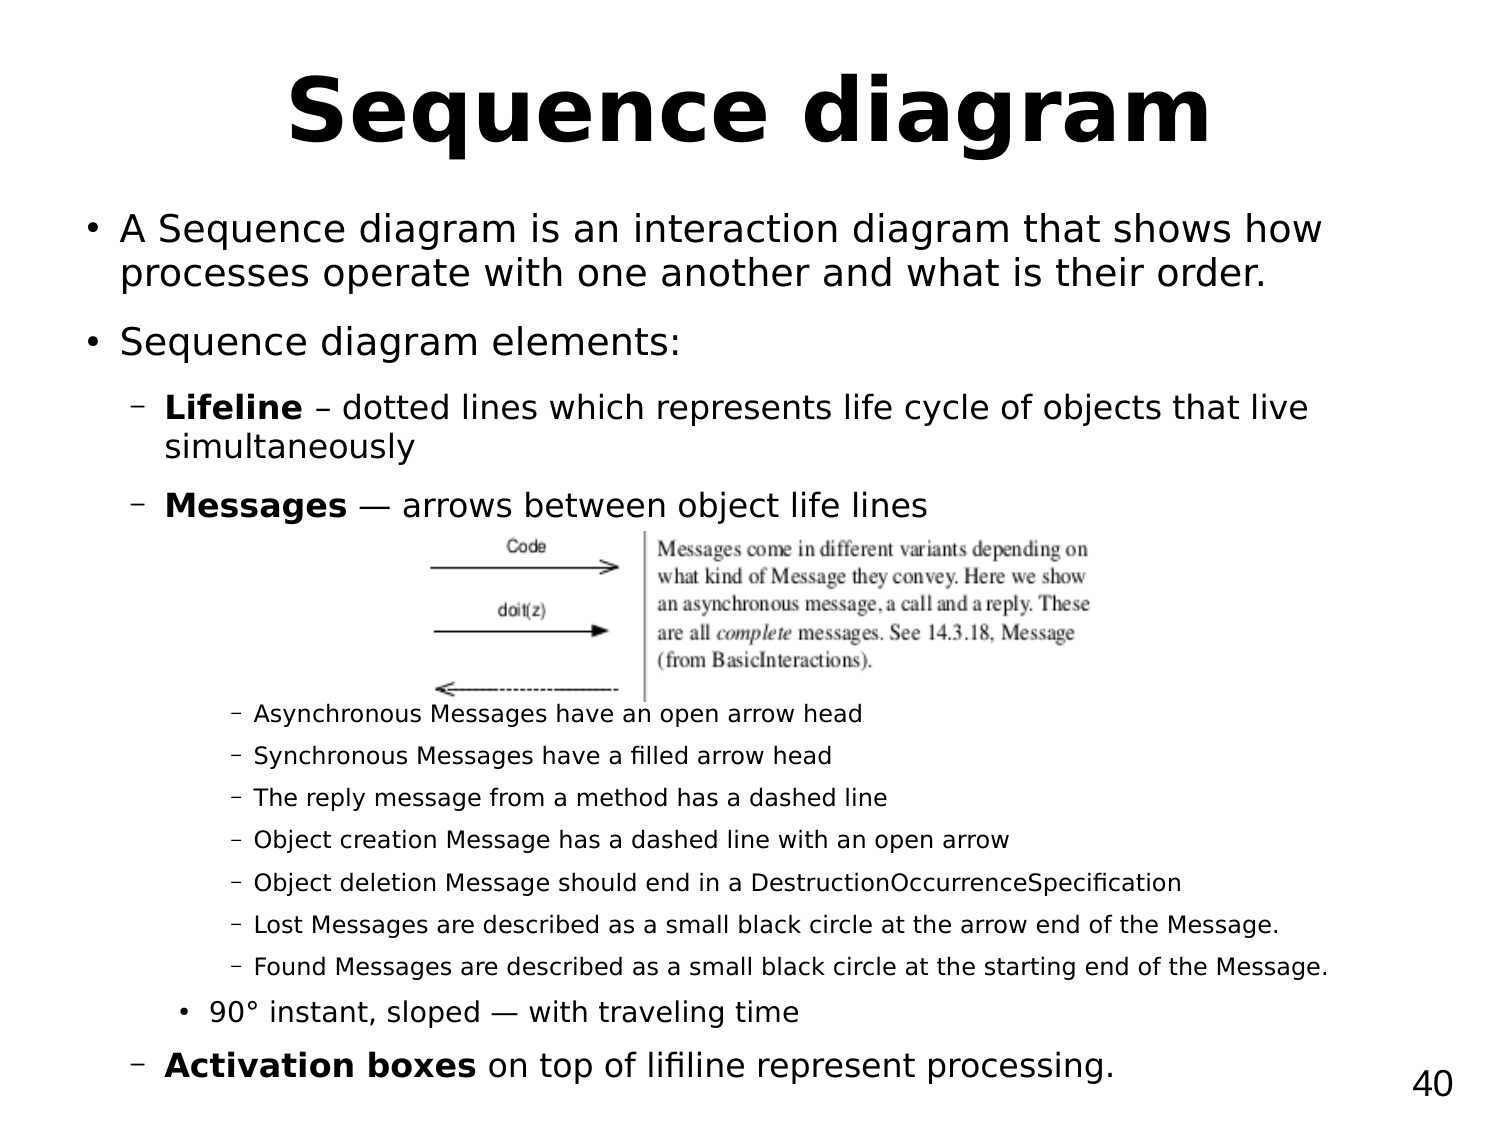

# Sequence diagram
A Sequence diagram is an interaction diagram that shows how processes operate with one another and what is their order.
Sequence diagram elements:
Lifeline – dotted lines which represents life cycle of objects that live simultaneously
Messages — arrows between object life lines
Asynchronous Messages have an open arrow head
Synchronous Messages have a filled arrow head
The reply message from a method has a dashed line
Object creation Message has a dashed line with an open arrow
Object deletion Message should end in a DestructionOccurrenceSpecification
Lost Messages are described as a small black circle at the arrow end of the Message.
Found Messages are described as a small black circle at the starting end of the Message.
90° instant, sloped — with traveling time
Activation boxes on top of lifiline represent processing.